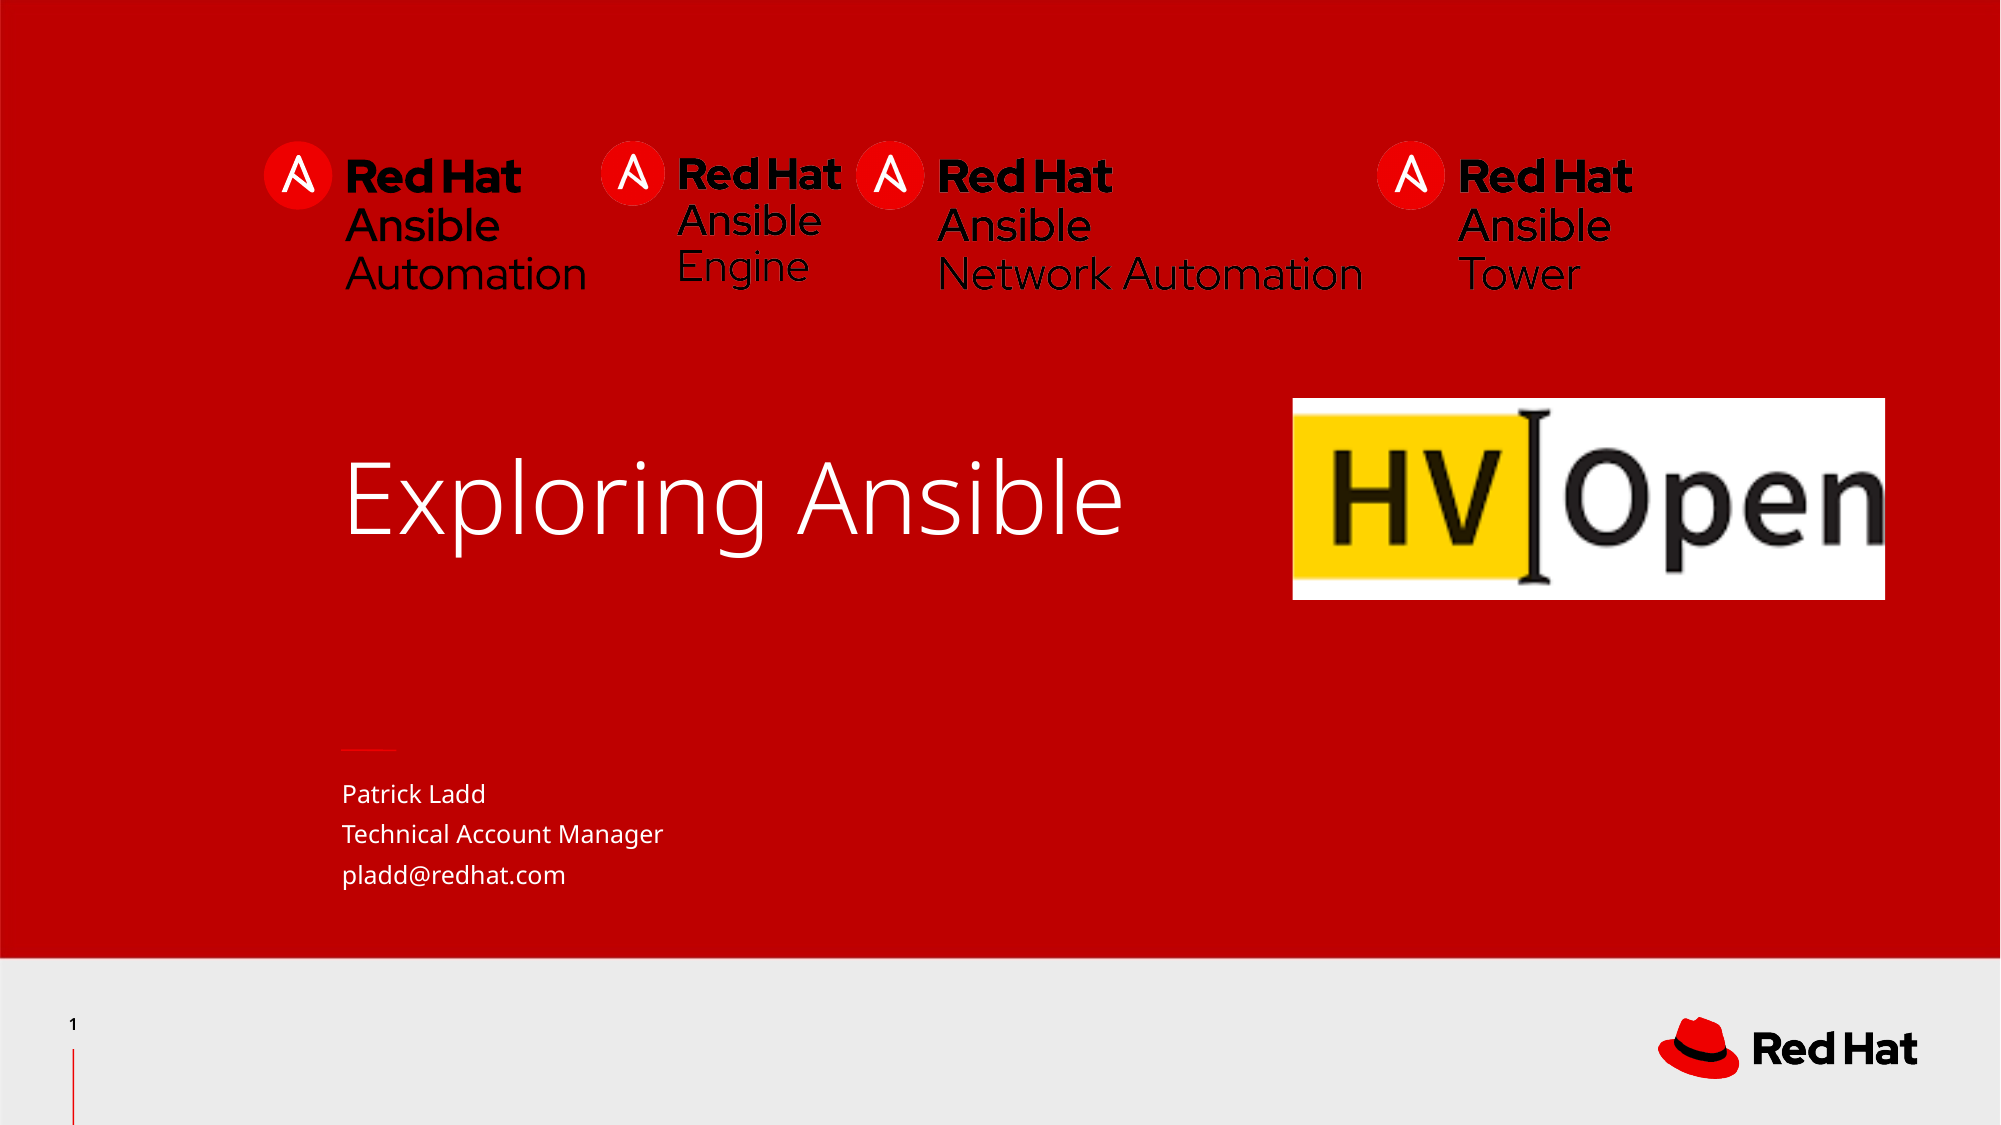

# Exploring Ansible
Patrick Ladd
Technical Account Manager
pladd@redhat.com
1